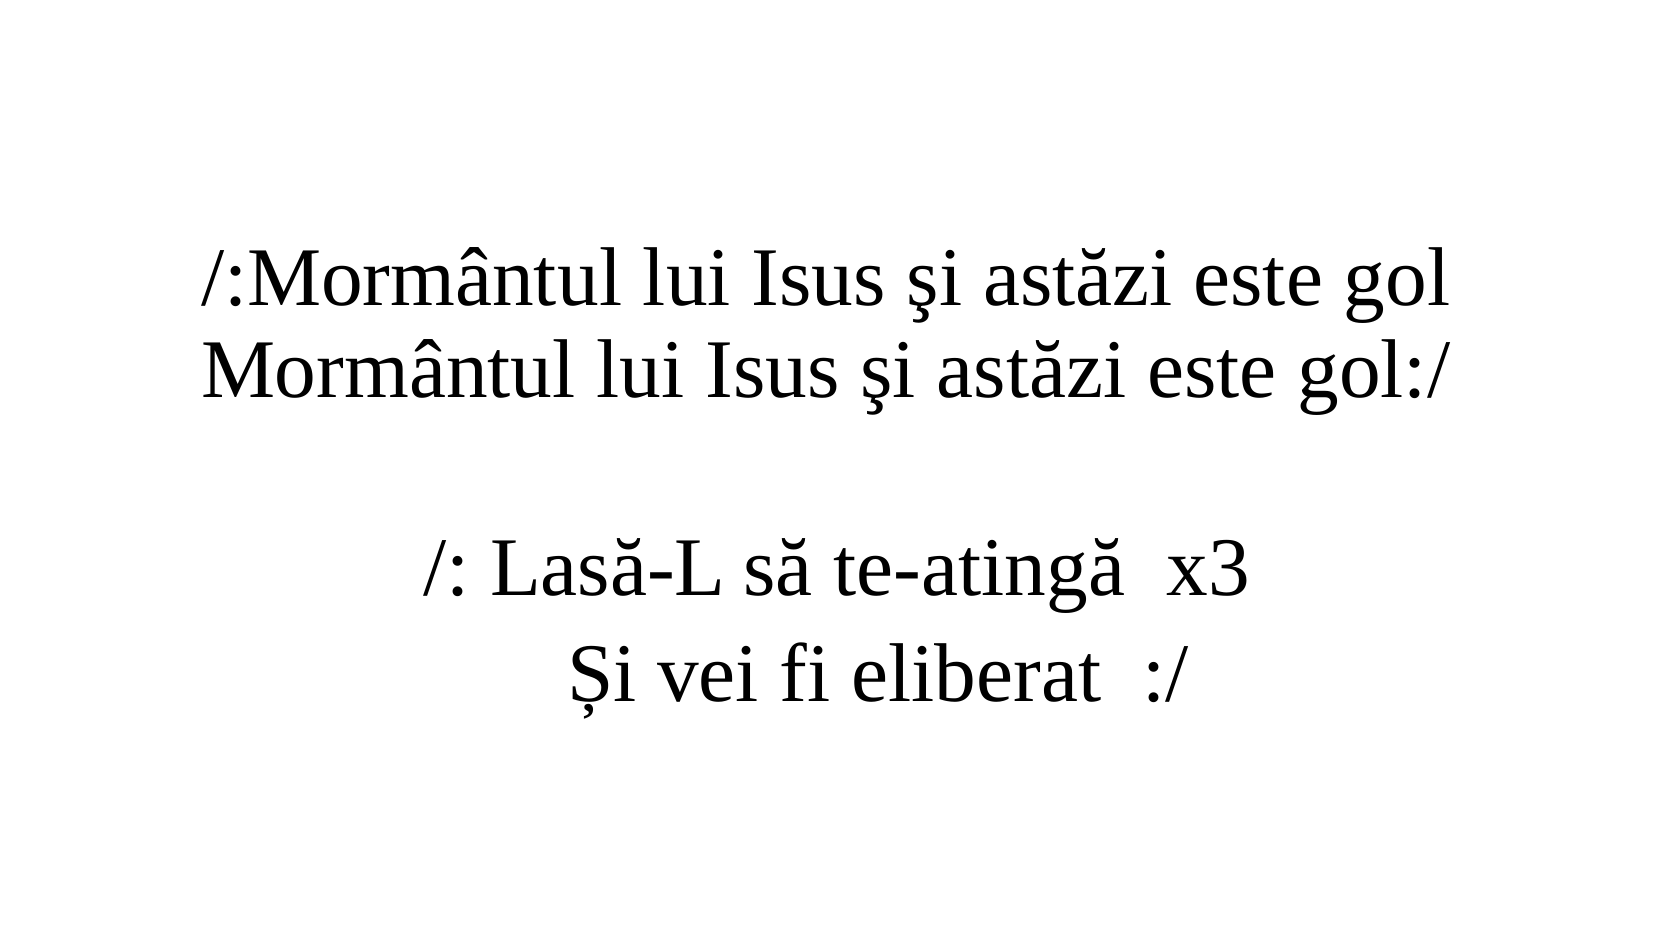

# /:Mormântul lui Isus şi astăzi este gol
Mormântul lui Isus şi astăzi este gol:/
 /: Lasă-L să te-atingă x3
 Și vei fi eliberat :/